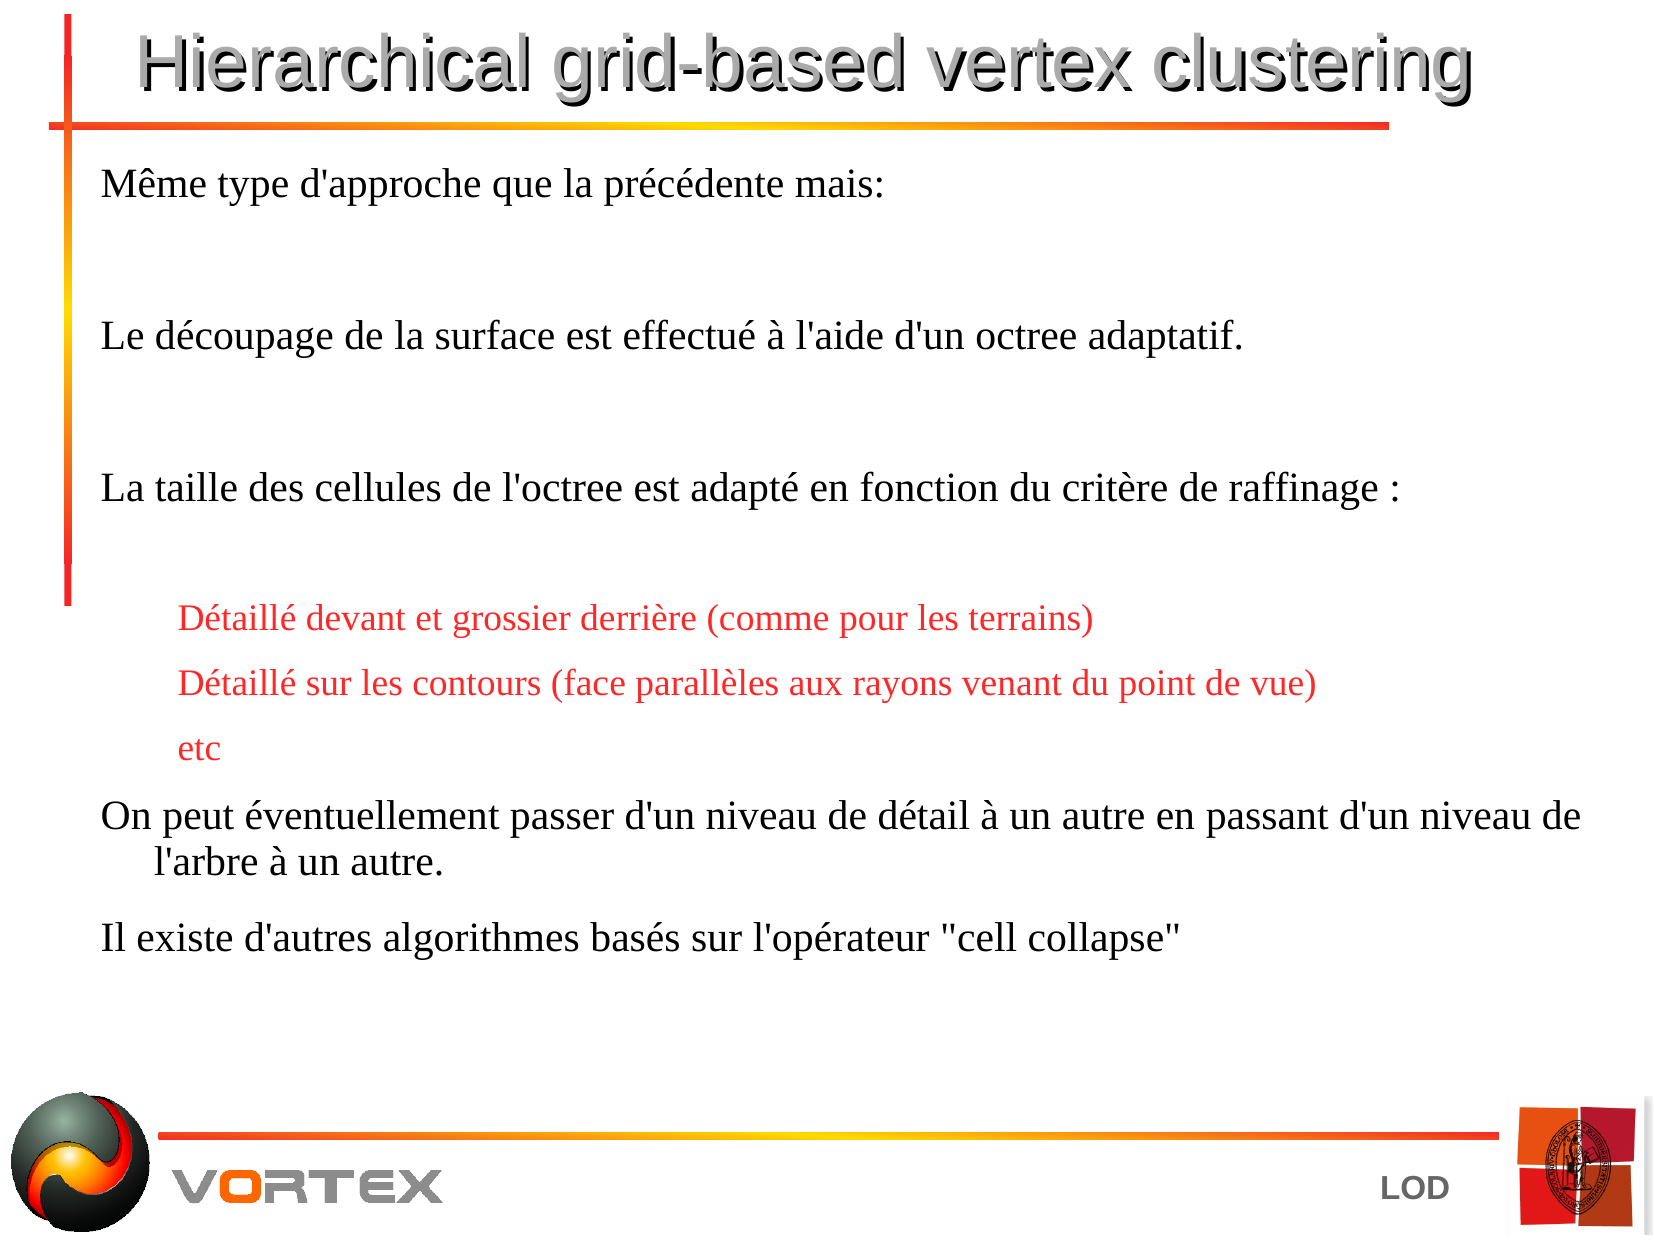

# Hierarchical grid-based vertex clustering
Même type d'approche que la précédente mais:
Le découpage de la surface est effectué à l'aide d'un octree adaptatif.
La taille des cellules de l'octree est adapté en fonction du critère de raffinage :
Détaillé devant et grossier derrière (comme pour les terrains)
Détaillé sur les contours (face parallèles aux rayons venant du point de vue)
etc
On peut éventuellement passer d'un niveau de détail à un autre en passant d'un niveau de l'arbre à un autre.
Il existe d'autres algorithmes basés sur l'opérateur "cell collapse"